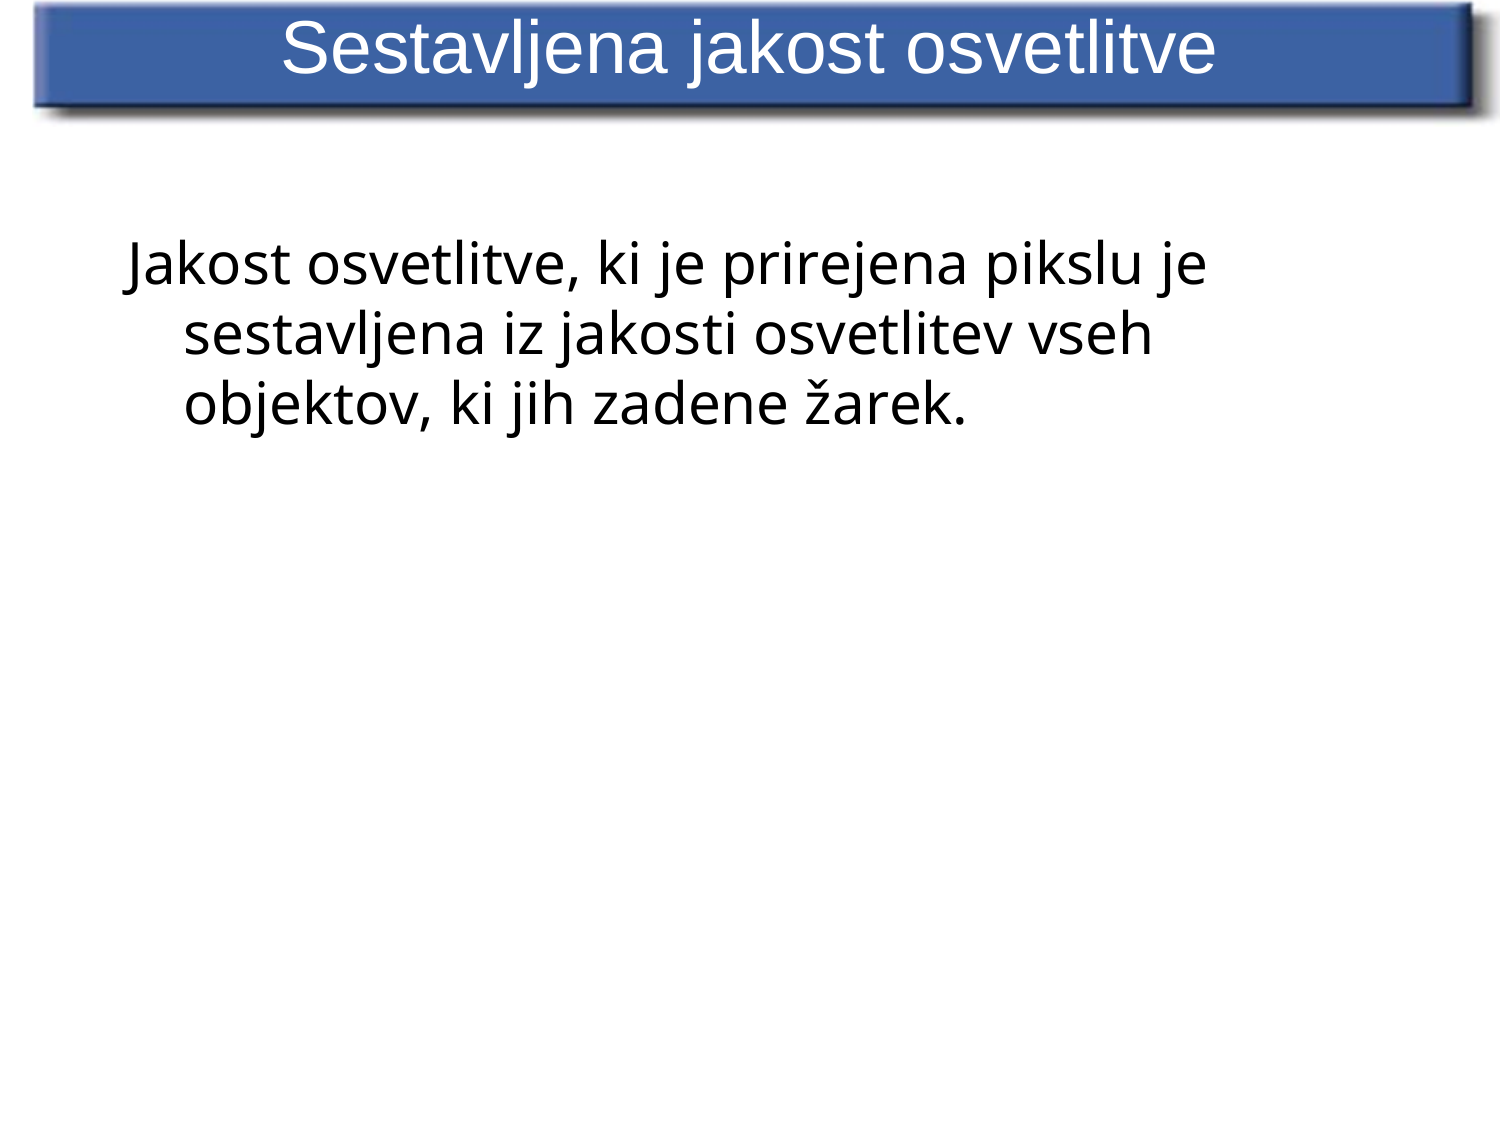

# Sestavljena jakost osvetlitve
Jakost osvetlitve, ki je prirejena pikslu je sestavljena iz jakosti osvetlitev vseh objektov, ki jih zadene žarek.